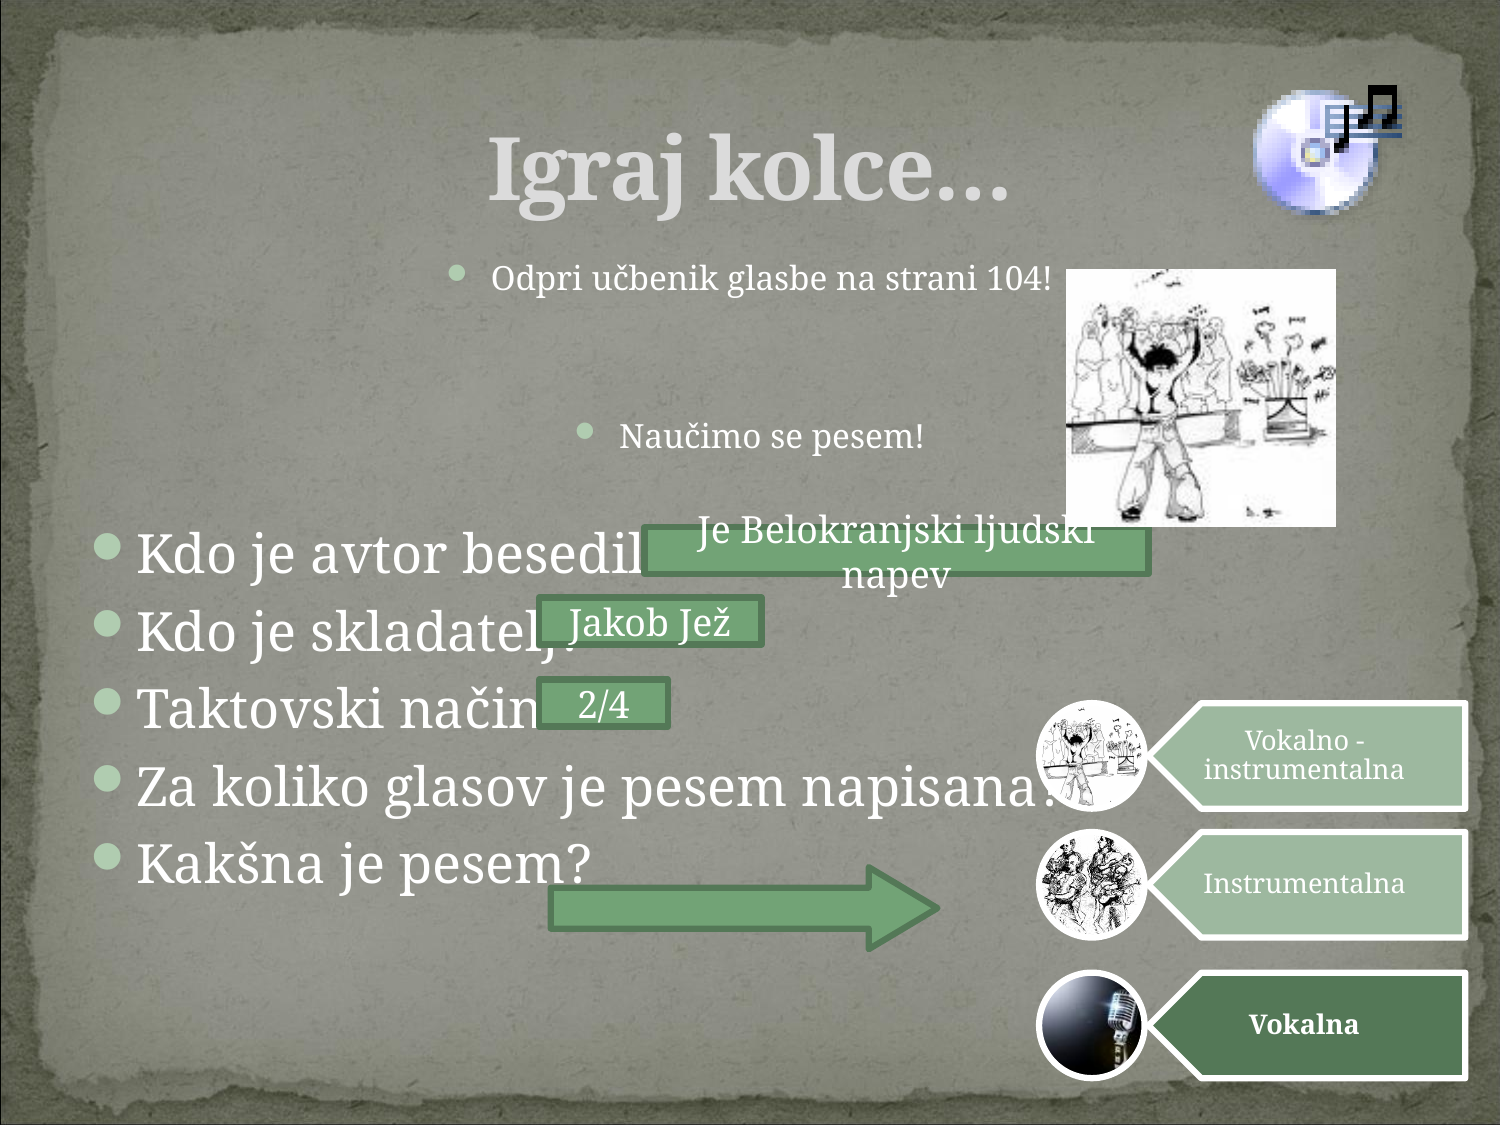

Igraj kolce…
# Odpri učbenik glasbe na strani 104!
Naučimo se pesem!
Kdo je avtor besedila?
Kdo je skladatelj?
Taktovski način?
Za koliko glasov je pesem napisana?
Kakšna je pesem?
Je Belokranjski ljudski napev
Jakob Jež
2/4
Vokalno -instrumentalna
Instrumentalna
Vokalna